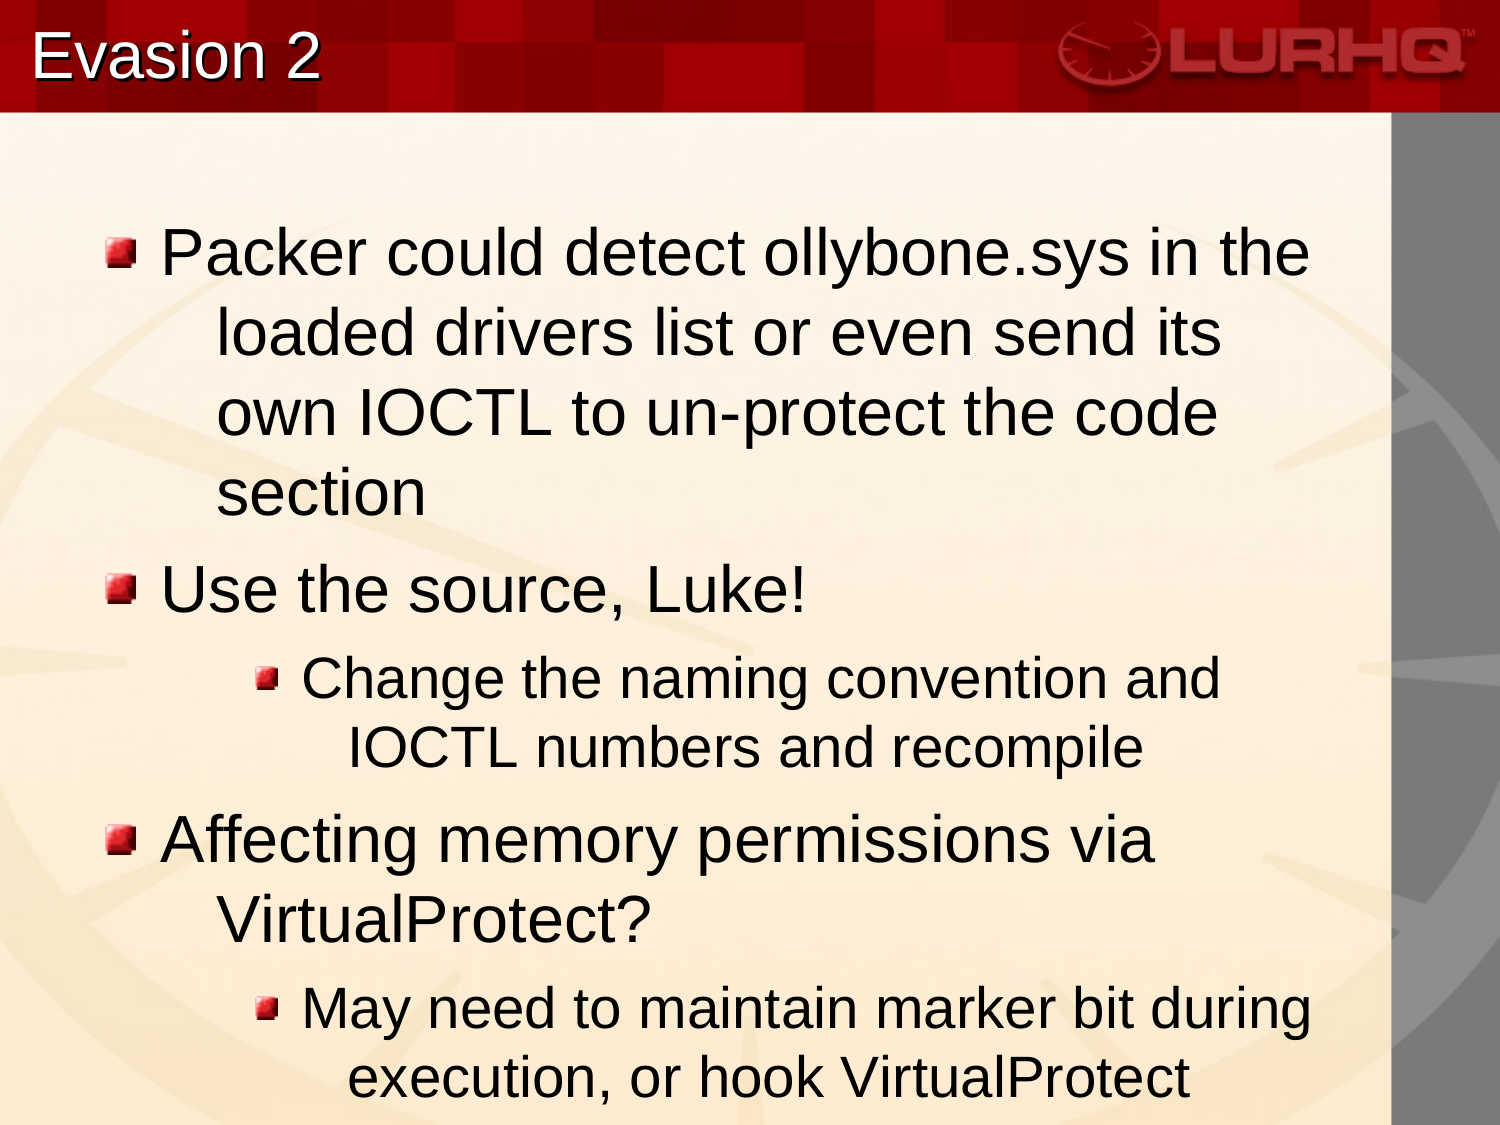

# Evasion 2
Packer could detect ollybone.sys in the loaded drivers list or even send its own IOCTL to un-protect the code section
Use the source, Luke!
Change the naming convention and IOCTL numbers and recompile
Affecting memory permissions via VirtualProtect?
May need to maintain marker bit during execution, or hook VirtualProtect